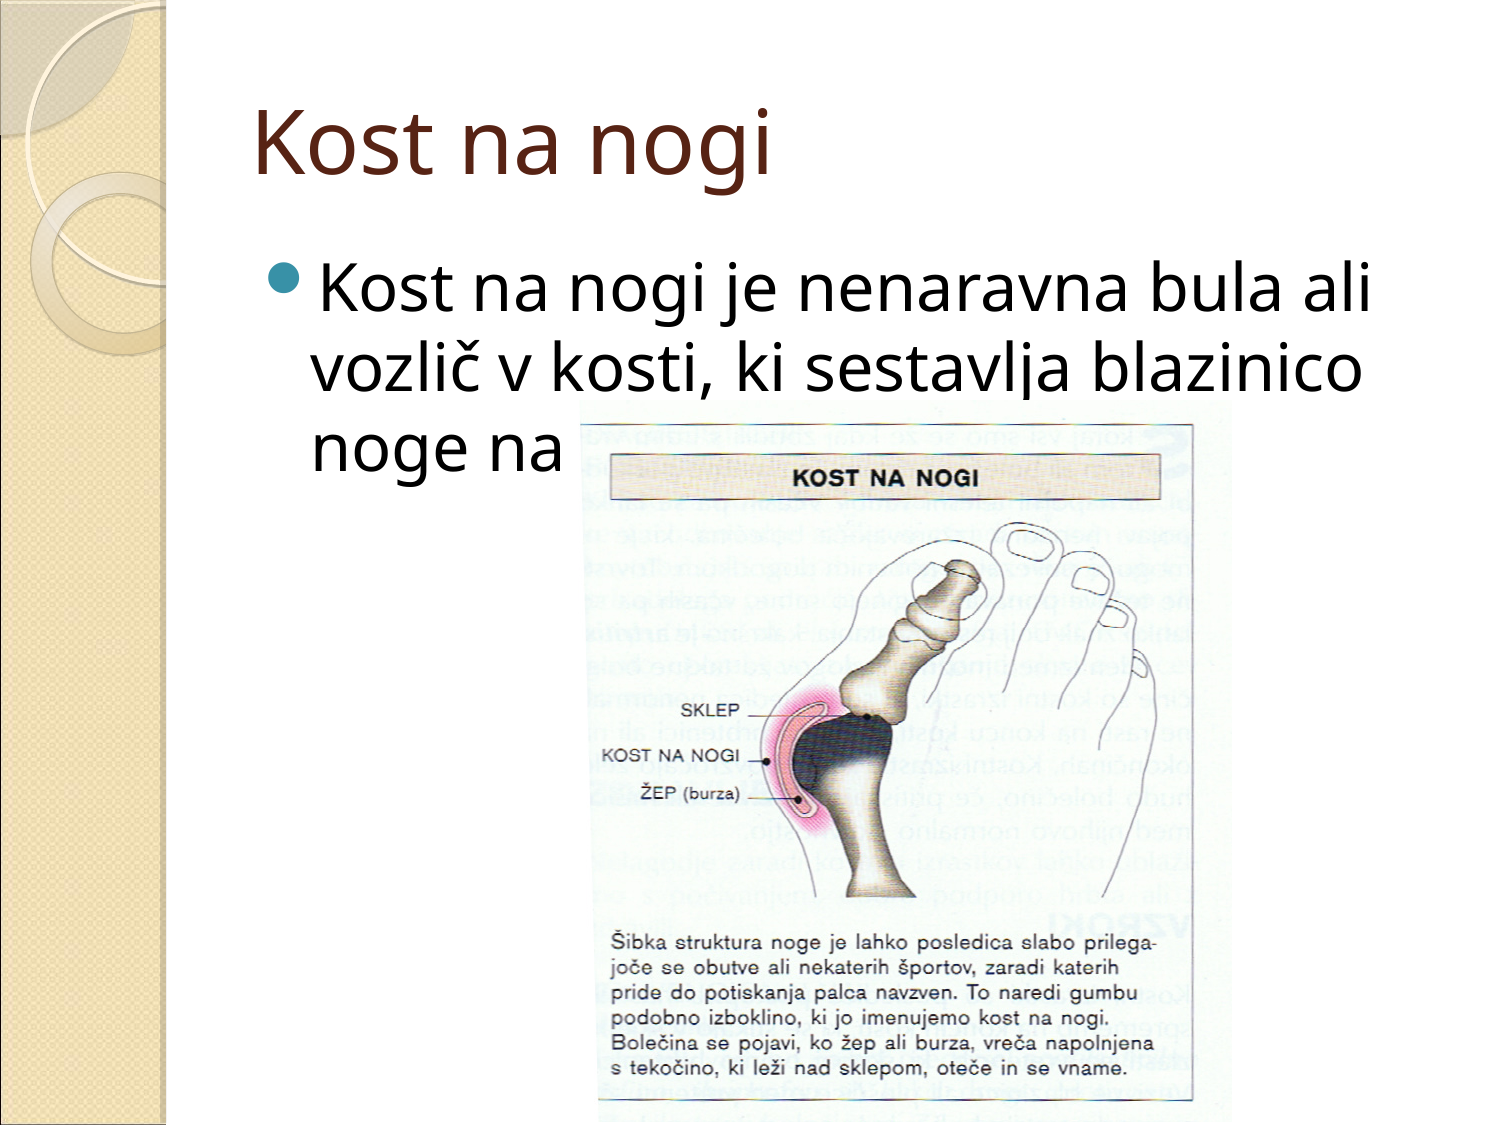

# Kost na nogi
Kost na nogi je nenaravna bula ali vozlič v kosti, ki sestavlja blazinico noge na koncu palca.